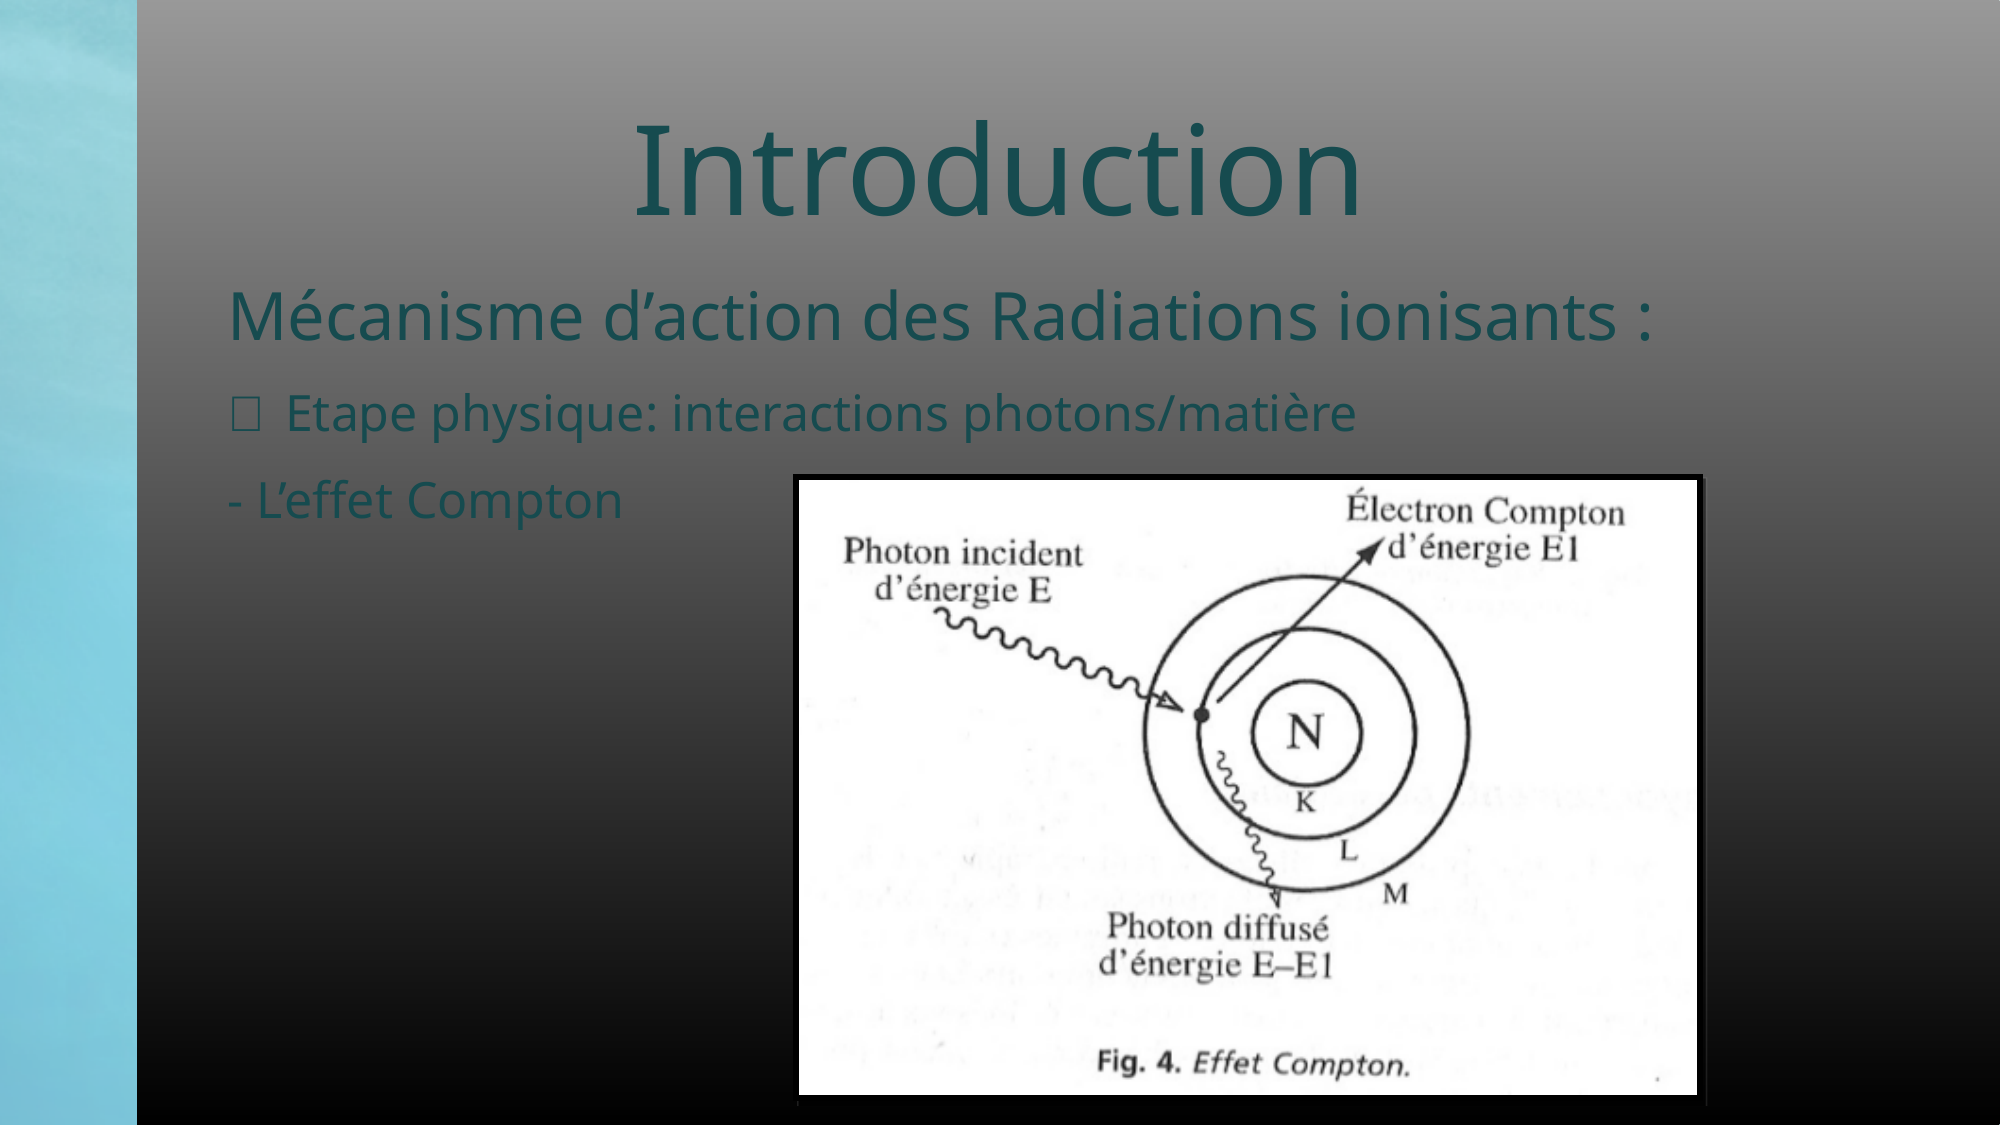

# Introduction
Mécanisme d’action des Radiations ionisants :
 Etape physique: interactions photons/matière
- L’effet Compton